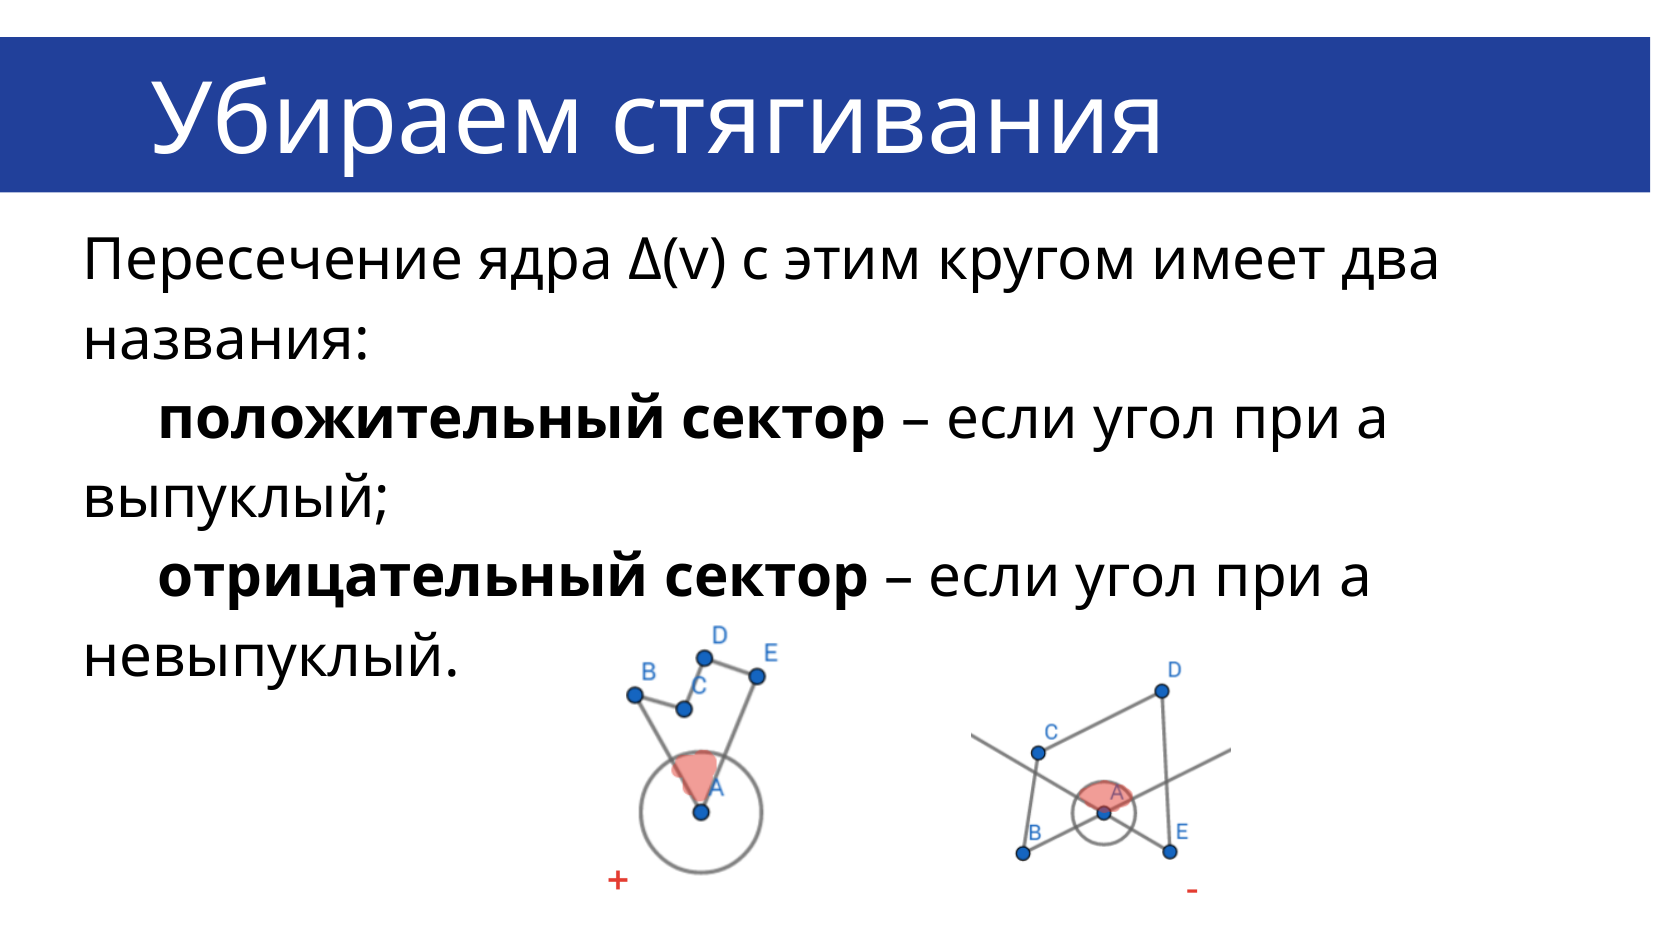

# Убираем стягивания
Пересечение ядра Δ(v) с этим кругом имеет два названия:
	положительный сектор – если угол при a выпуклый;
	отрицательный сектор – если угол при a невыпуклый.